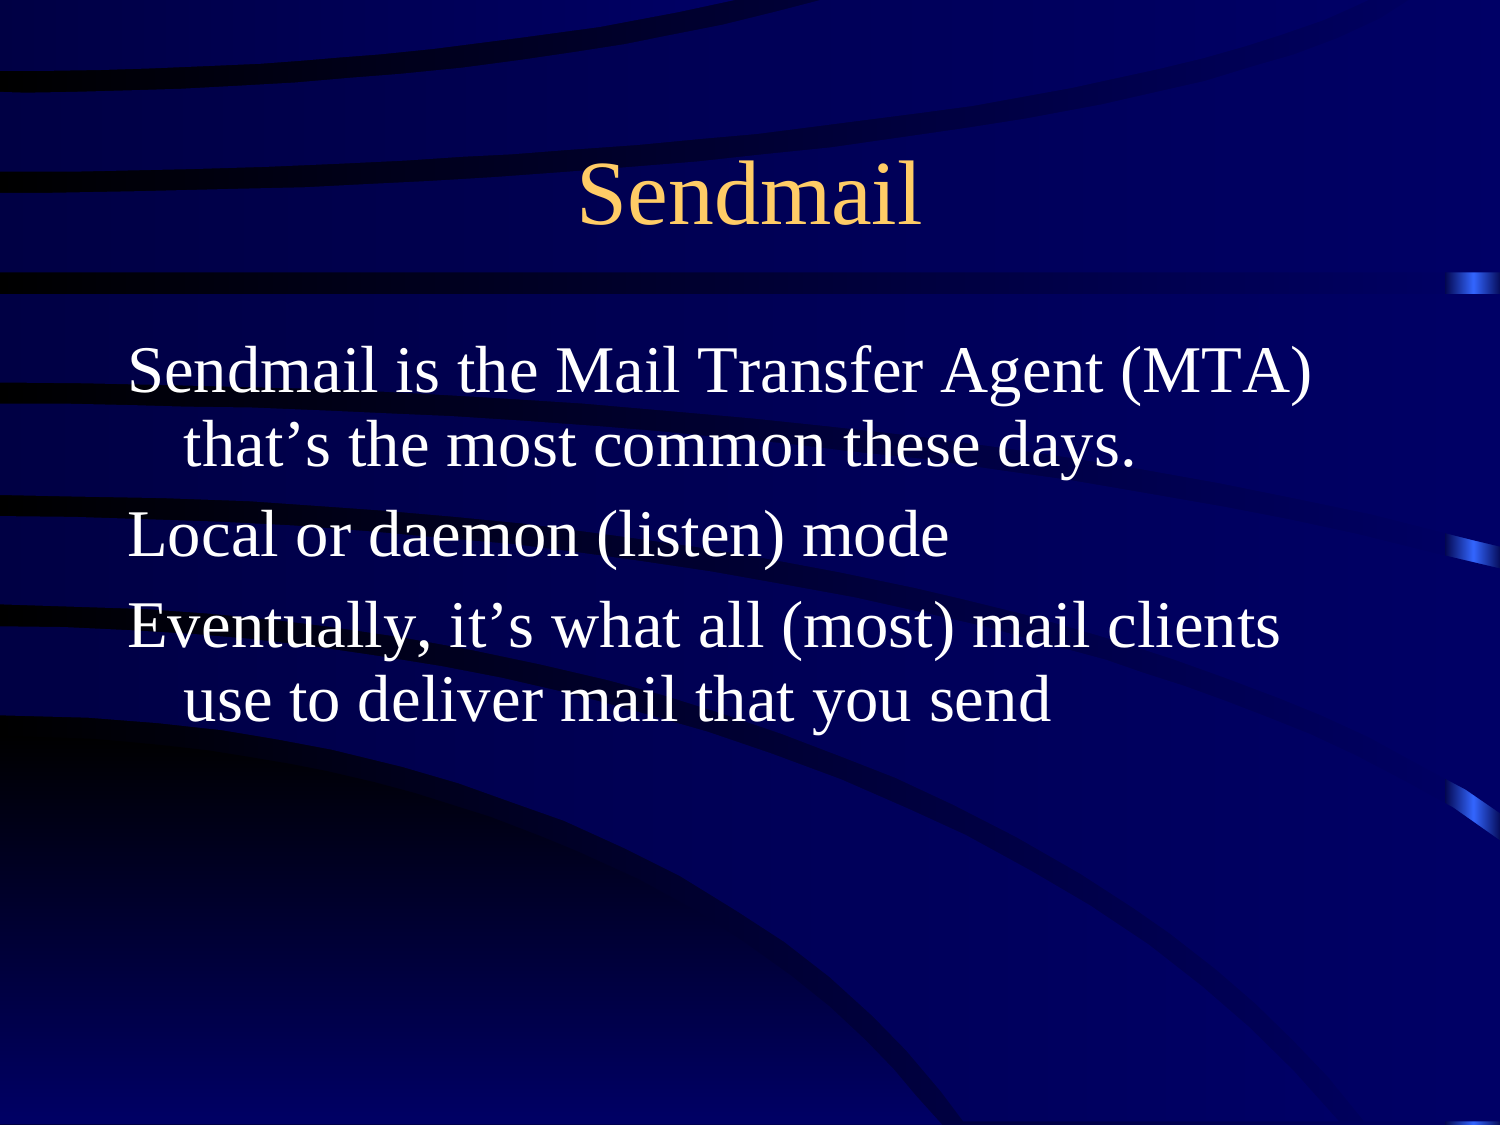

# Sendmail
Sendmail is the Mail Transfer Agent (MTA) that’s the most common these days.
Local or daemon (listen) mode
Eventually, it’s what all (most) mail clients use to deliver mail that you send